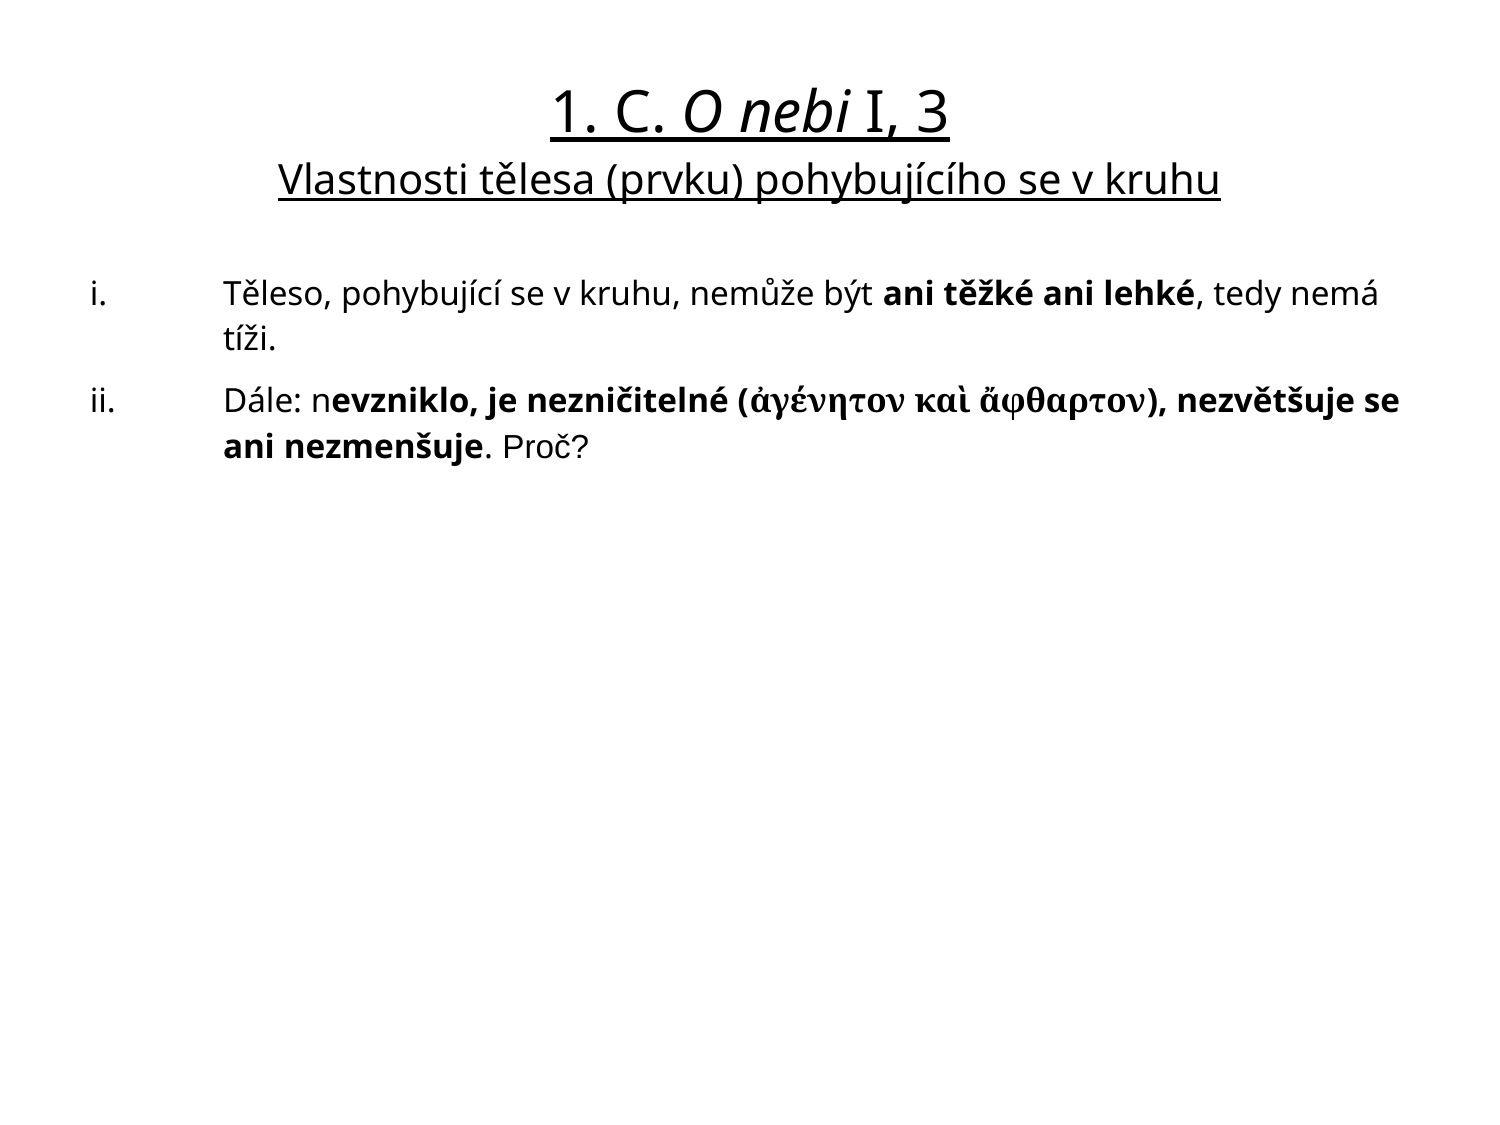

# 1. C. O nebi I, 3 Vlastnosti tělesa (prvku) pohybujícího se v kruhu
Těleso, pohybující se v kruhu, nemůže být ani těžké ani lehké, tedy nemá tíži.
Dále: nevzniklo, je nezničitelné (ἀγένητον καὶ ἄφθαρτον), nezvětšuje se ani nezmenšuje. Proč?